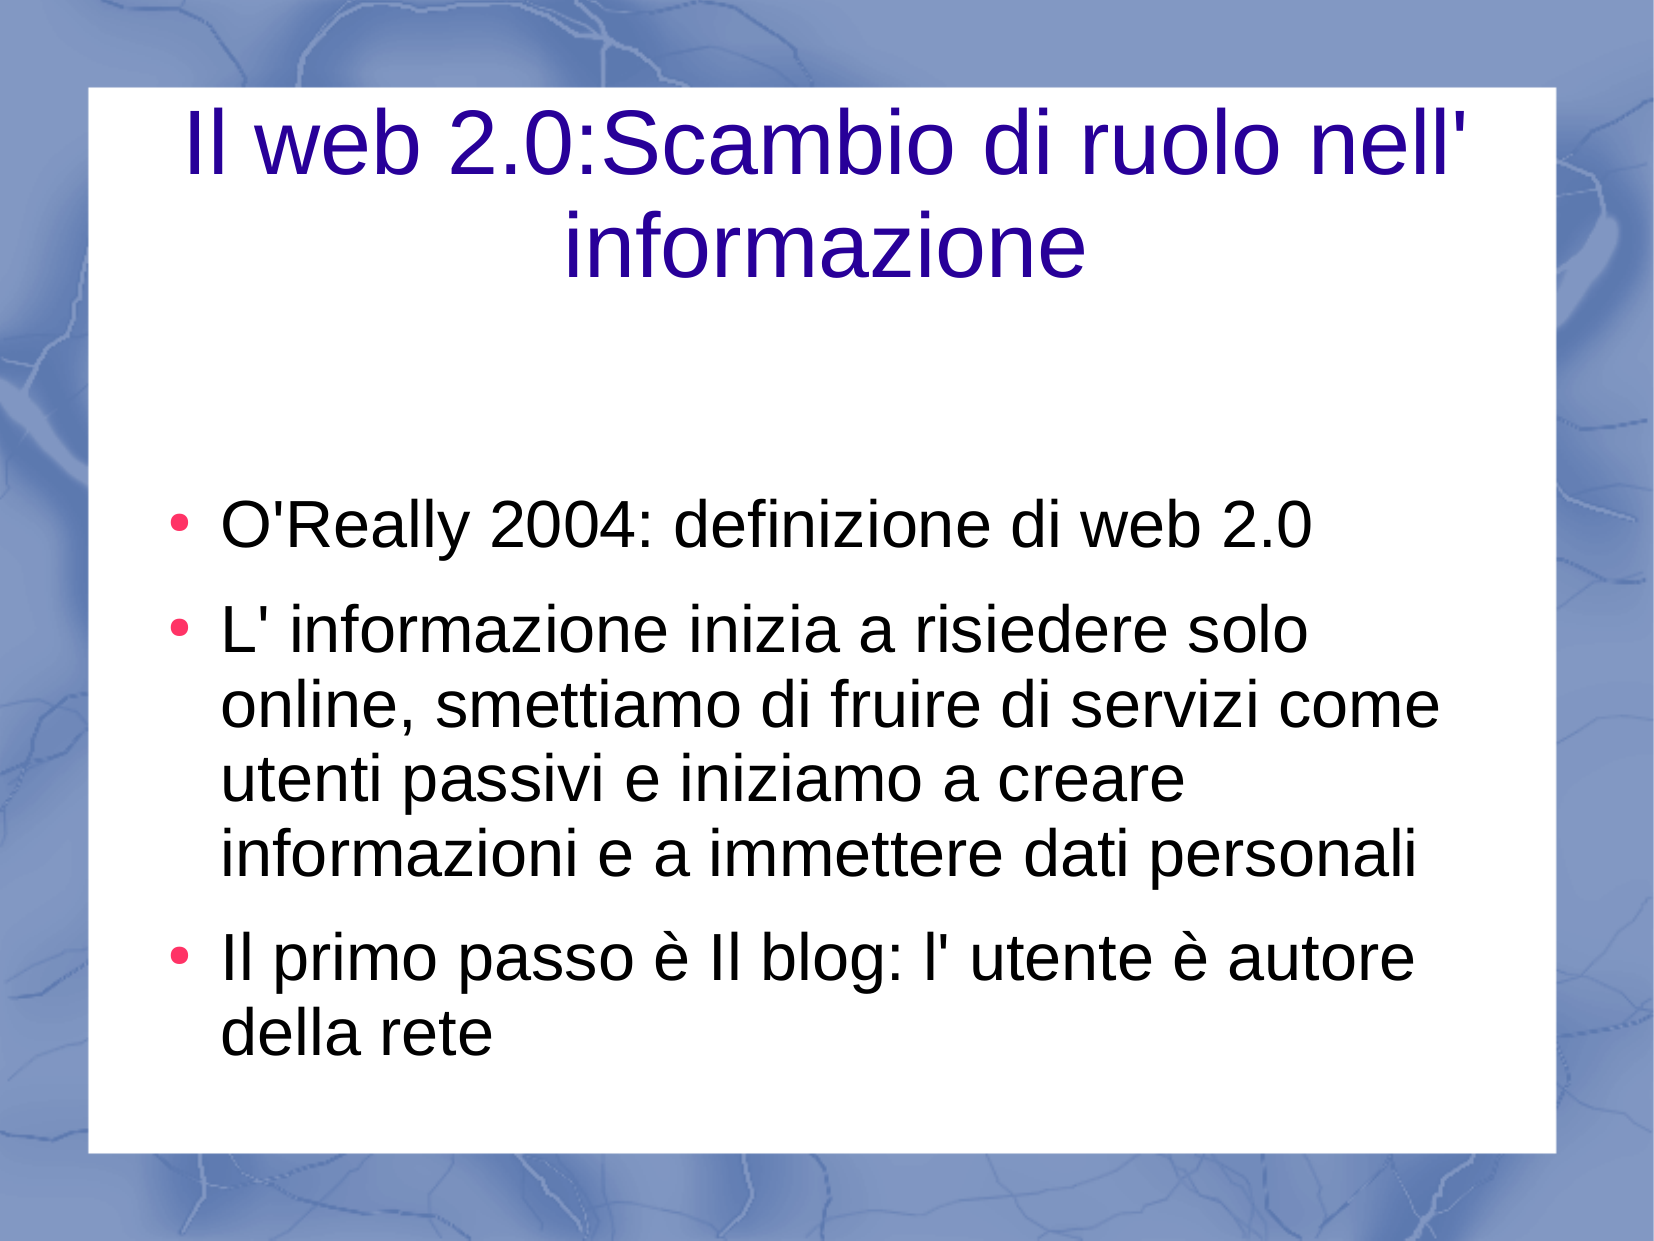

# Il web 2.0:Scambio di ruolo nell' informazione
O'Really 2004: definizione di web 2.0
L' informazione inizia a risiedere solo online, smettiamo di fruire di servizi come utenti passivi e iniziamo a creare informazioni e a immettere dati personali
Il primo passo è Il blog: l' utente è autore della rete